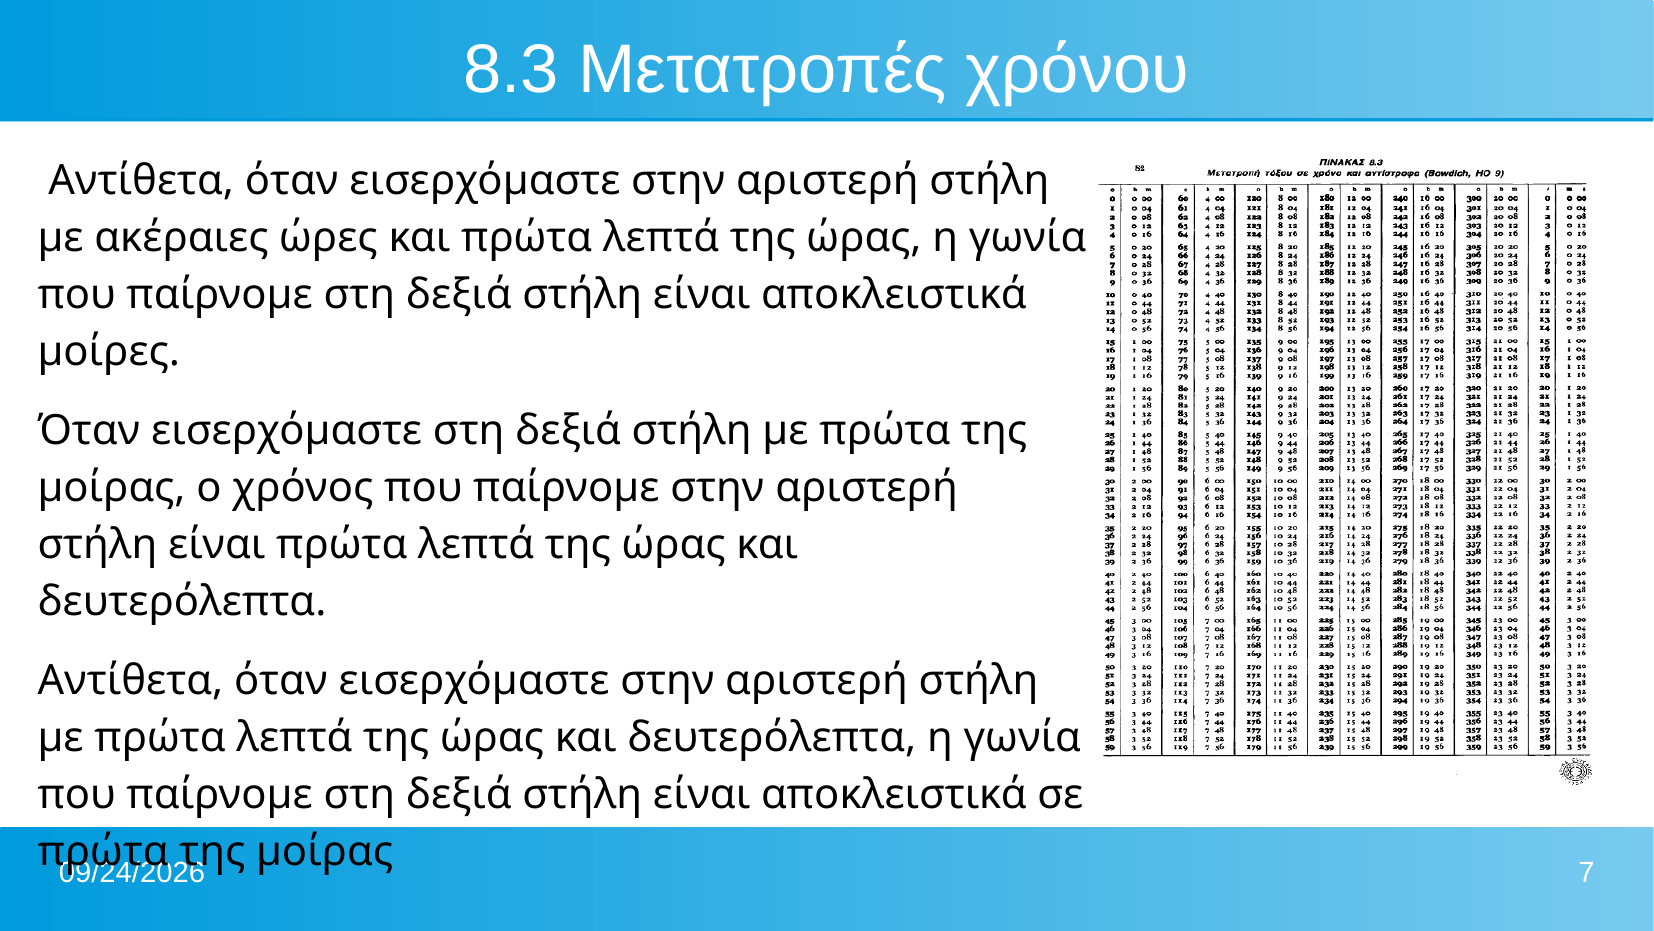

# 8.3 Mετατροπές χρόνου
 Αντίθετα, όταν εισερχόμαστε στην αριστερή στήλη με ακέραιες ώρες και πρώτα λεπτά της ώρας, η γωνία που παίρνομε στη δεξιά στήλη είναι αποκλειστικά μοίρες.
Όταν εισερχόμαστε στη δεξιά στήλη με πρώτα της μοίρας, ο χρόνος που παίρνομε στην αριστερή στήλη είναι πρώτα λεπτά της ώρας και δευτερόλεπτα.
Αντίθετα, όταν εισερχόμαστε στην αριστερή στήλη με πρώτα λεπτά της ώρας και δευτερόλεπτα, η γωνία που παίρνομε στη δεξιά στήλη είναι αποκλειστικά σε πρώτα της μοίρας
7